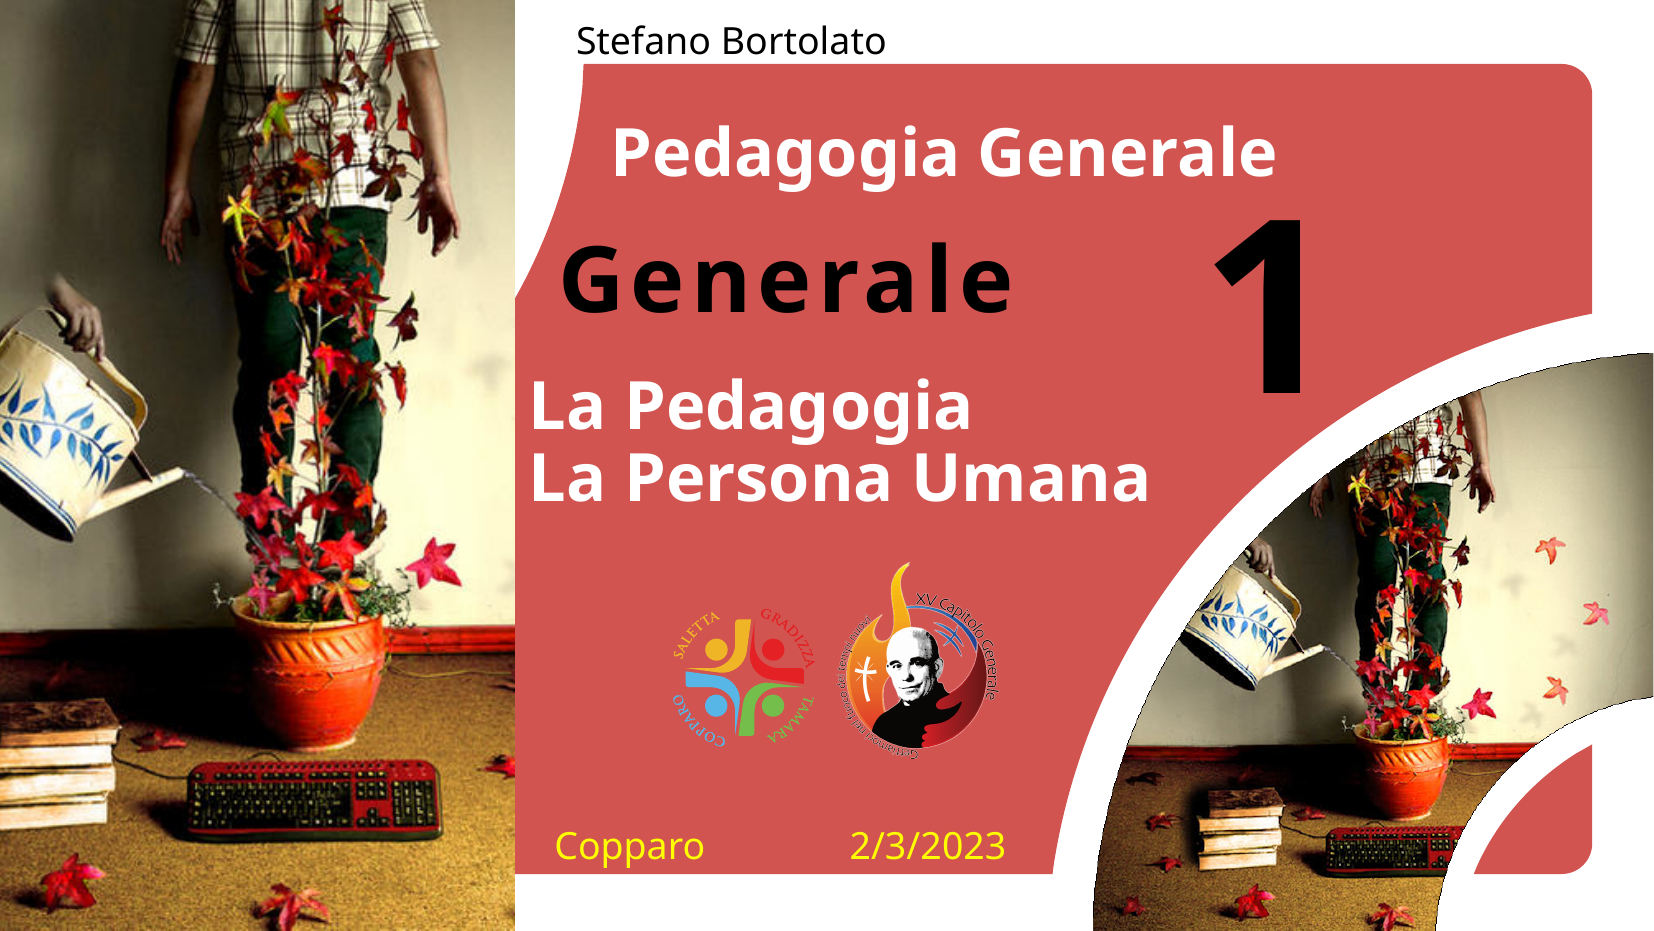

Stefano Bortolato
Pedagogia Generale
Generale
1
La Pedagogia
La Persona Umana
Copparo		2/3/2023